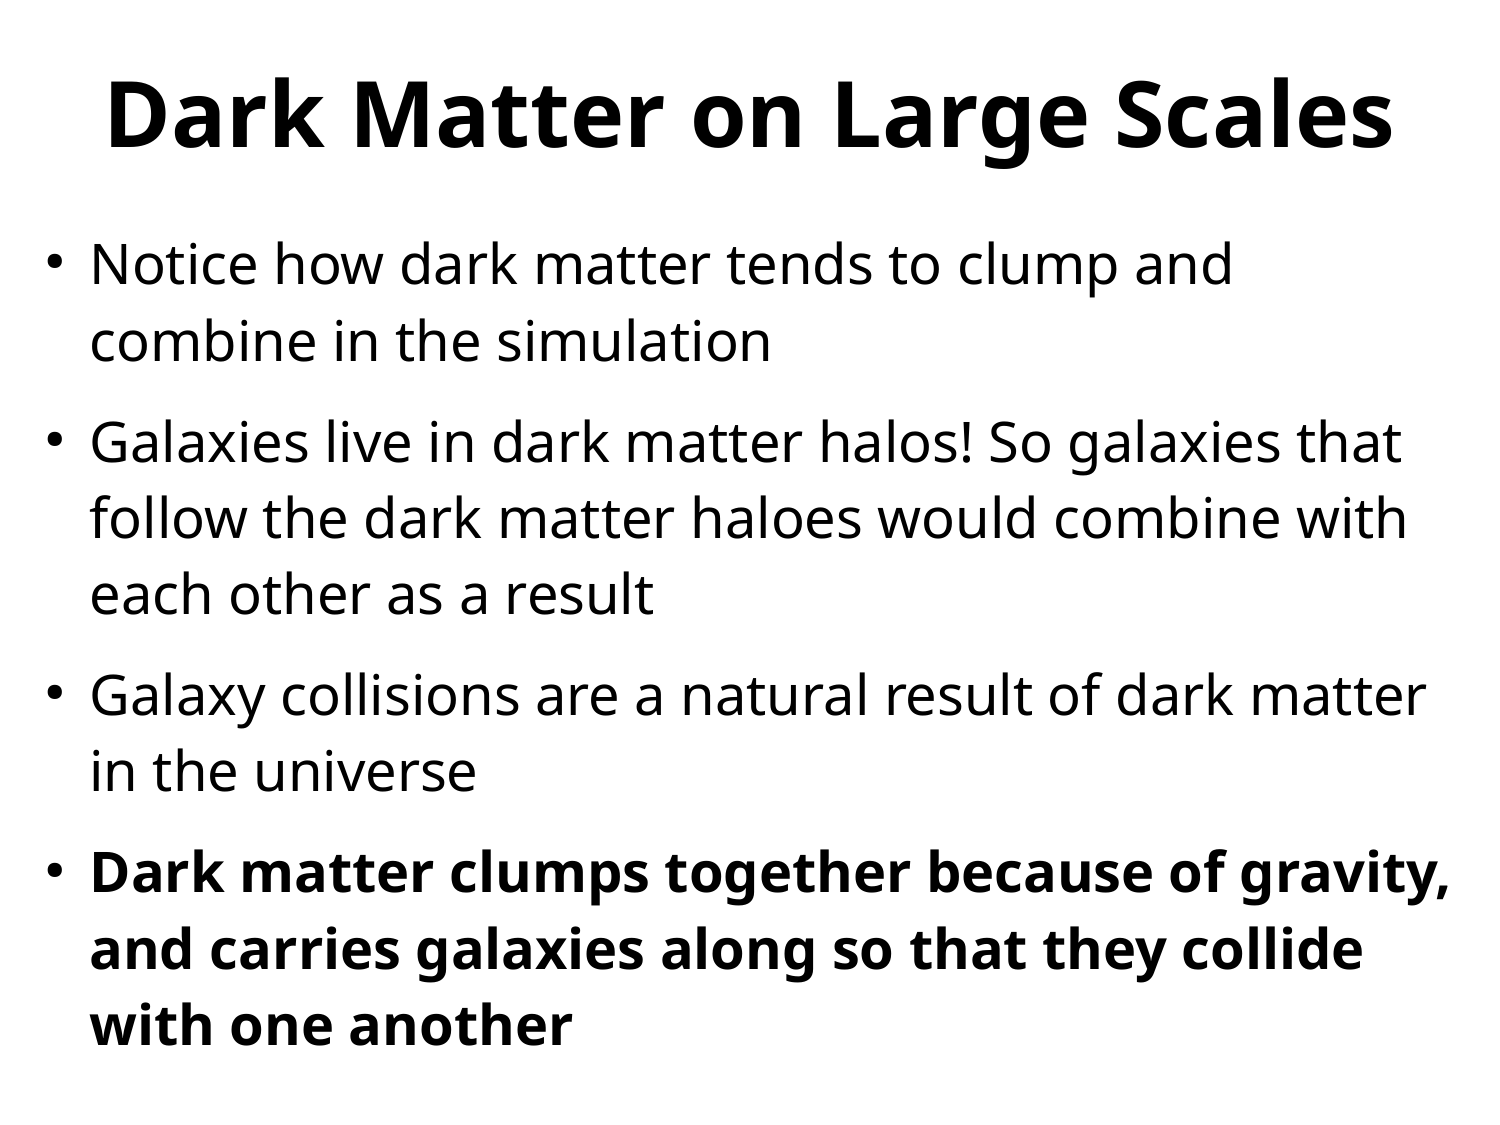

# Dark Matter on Large Scales
Notice how dark matter tends to clump and combine in the simulation
Galaxies live in dark matter halos! So galaxies that follow the dark matter haloes would combine with each other as a result
Galaxy collisions are a natural result of dark matter in the universe
Dark matter clumps together because of gravity, and carries galaxies along so that they collide with one another